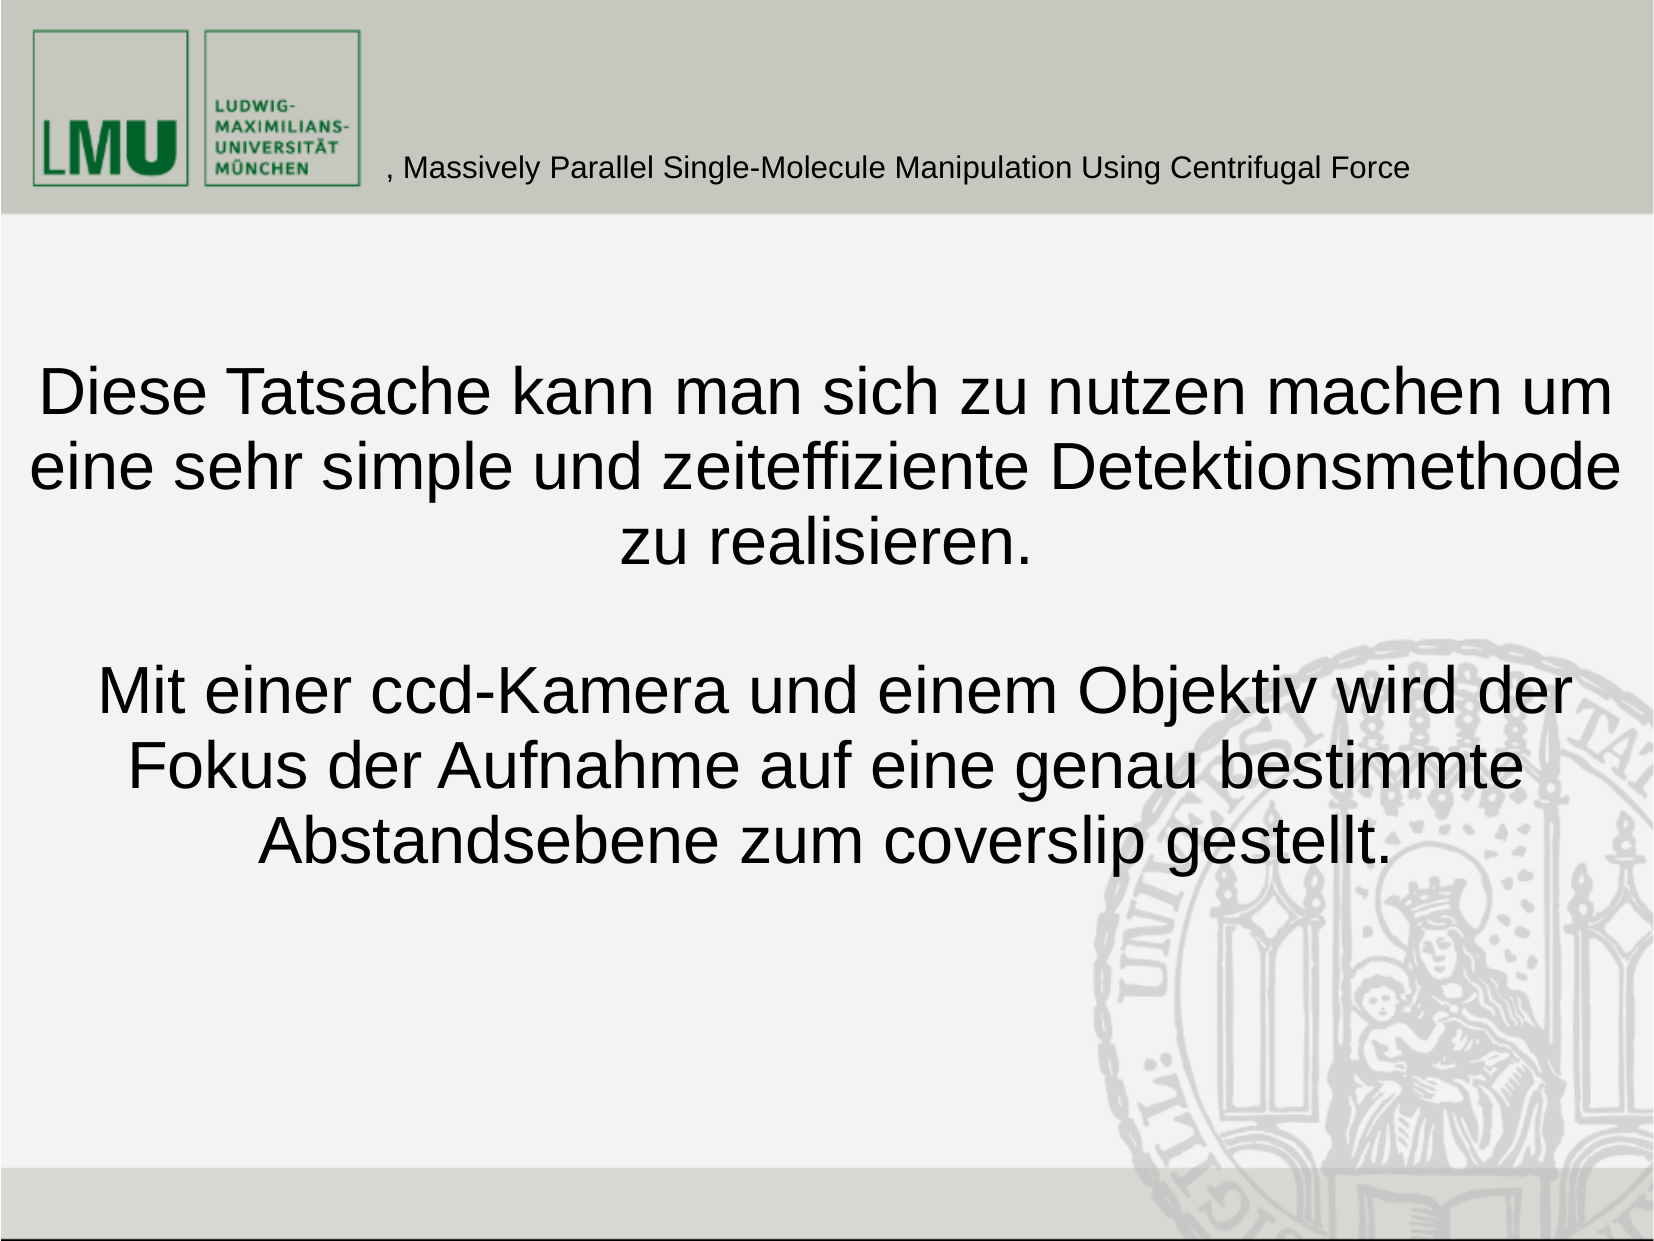

, Massively Parallel Single-Molecule Manipulation Using Centrifugal Force
Diese Tatsache kann man sich zu nutzen machen um eine sehr simple und zeiteffiziente Detektionsmethode zu realisieren.
 Mit einer ccd-Kamera und einem Objektiv wird der Fokus der Aufnahme auf eine genau bestimmte Abstandsebene zum coverslip gestellt.
#